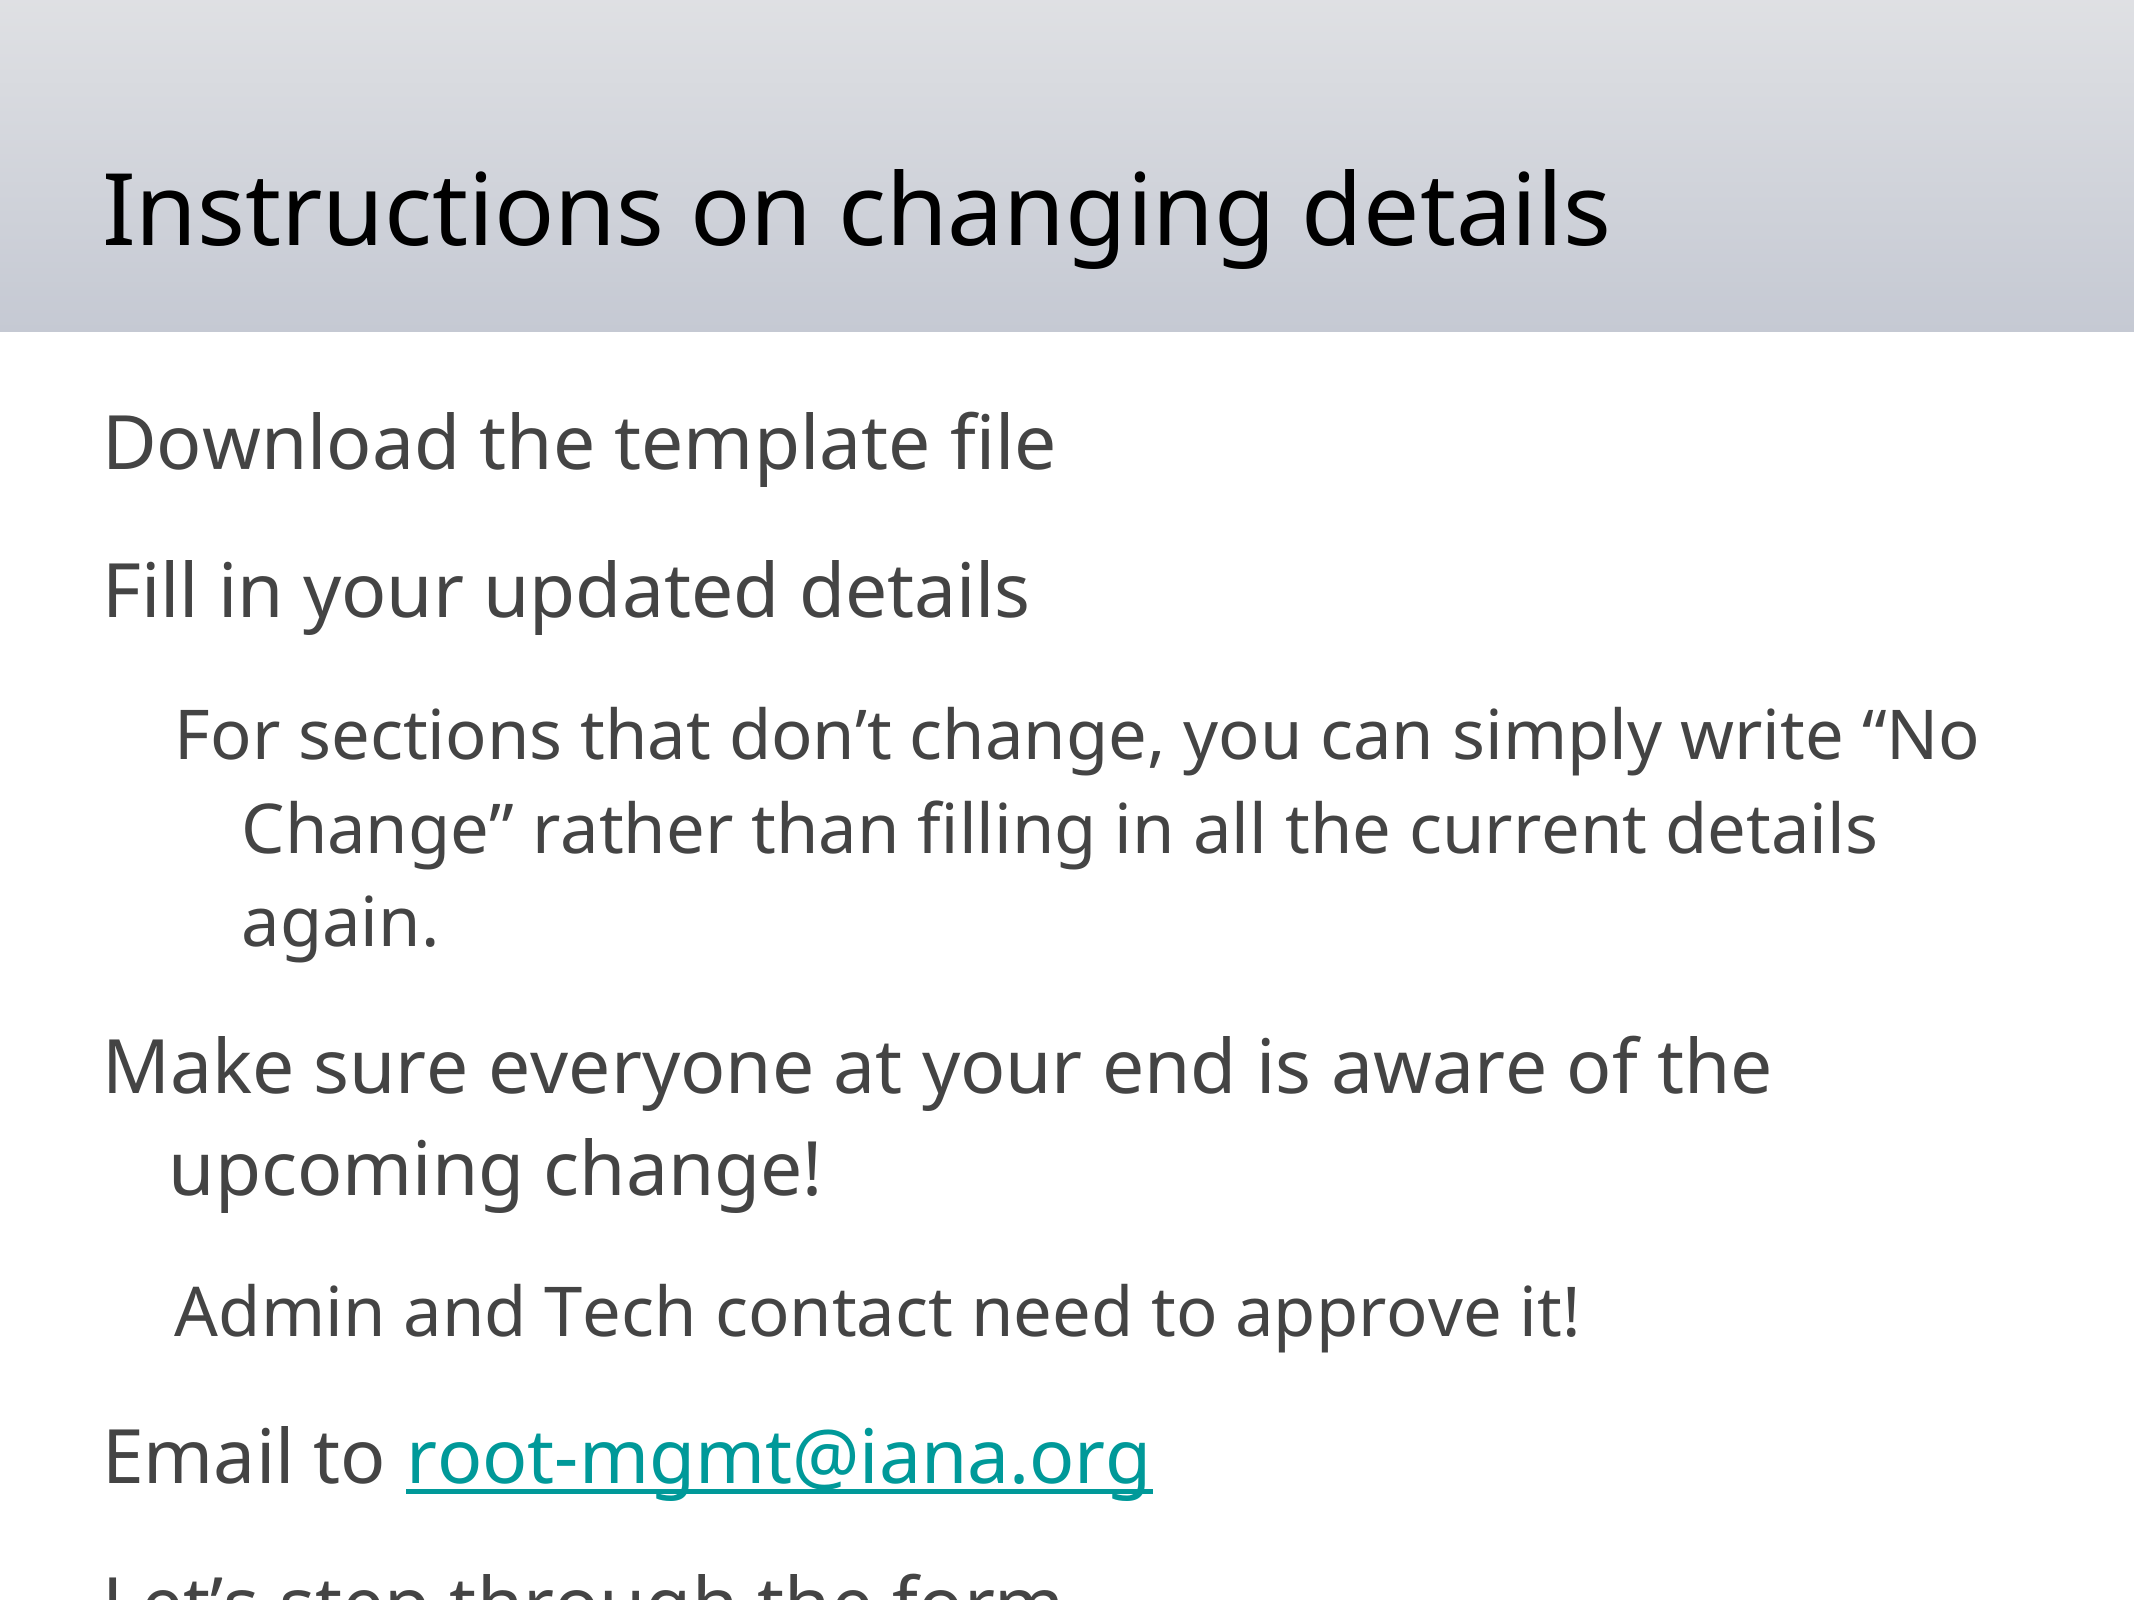

# Instructions on changing details
Download the template file
Fill in your updated details
For sections that don’t change, you can simply write “No Change” rather than filling in all the current details again.
Make sure everyone at your end is aware of the upcoming change!
Admin and Tech contact need to approve it!
Email to root-mgmt@iana.org
Let’s step through the form...